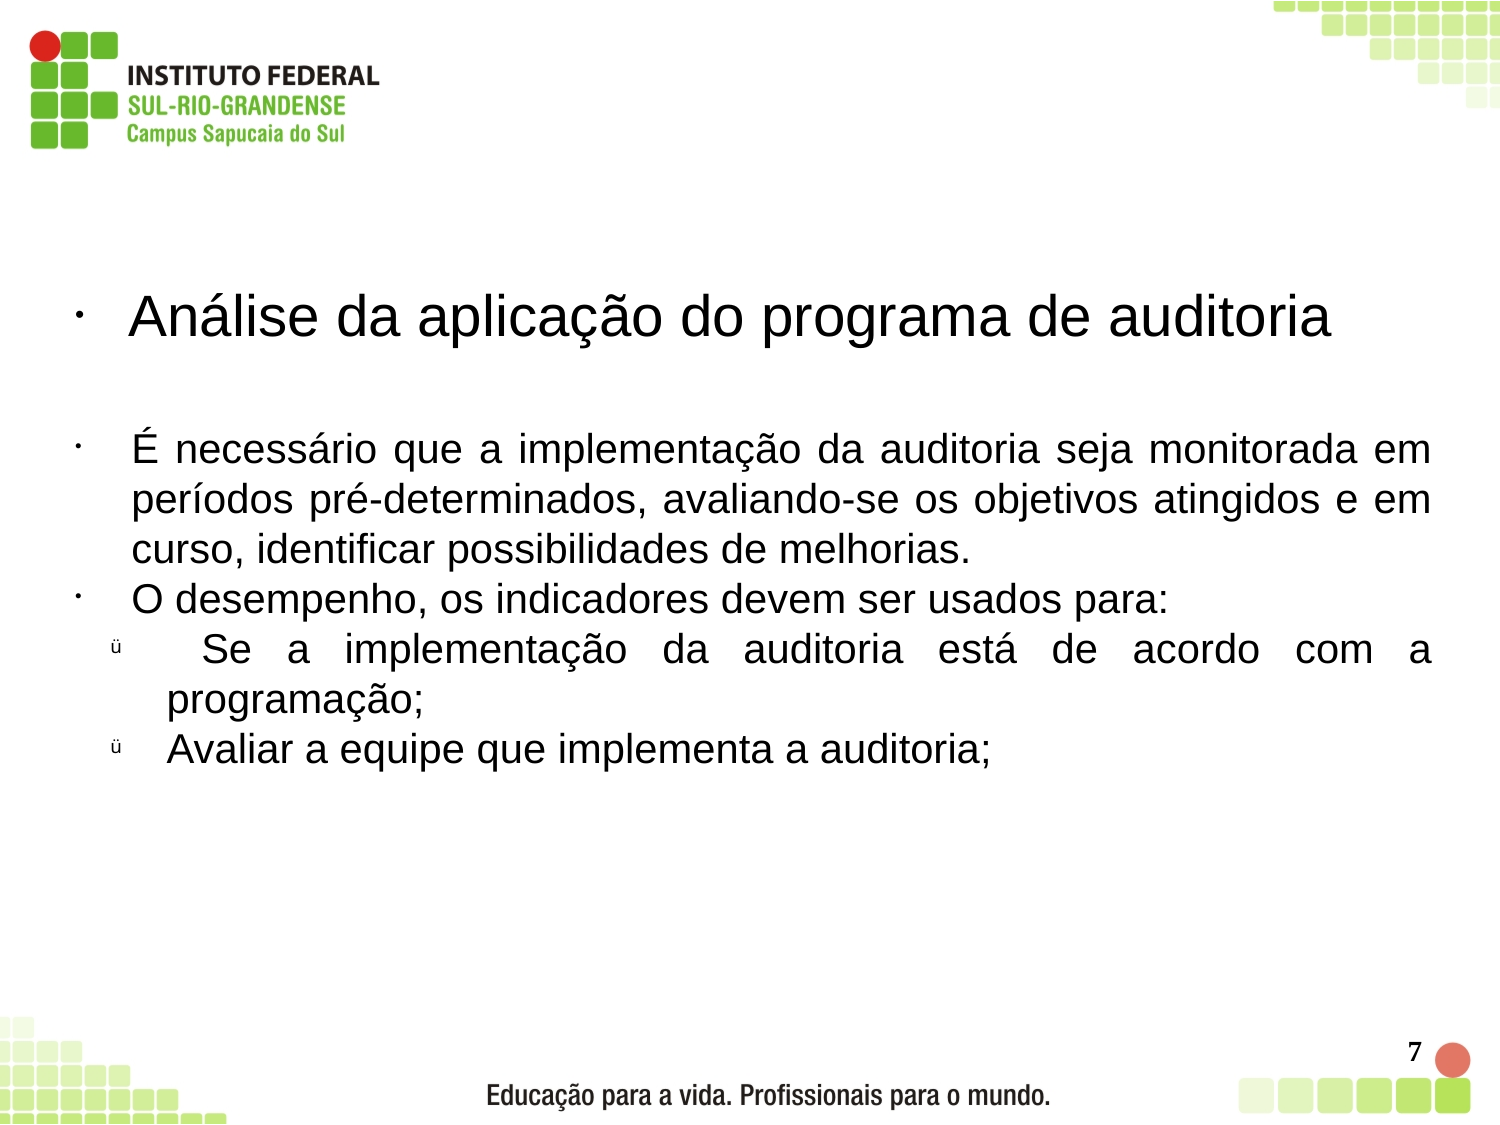

Análise da aplicação do programa de auditoria
É necessário que a implementação da auditoria seja monitorada em períodos pré-determinados, avaliando-se os objetivos atingidos e em curso, identificar possibilidades de melhorias.
O desempenho, os indicadores devem ser usados para:
 Se a implementação da auditoria está de acordo com a programação;
Avaliar a equipe que implementa a auditoria;